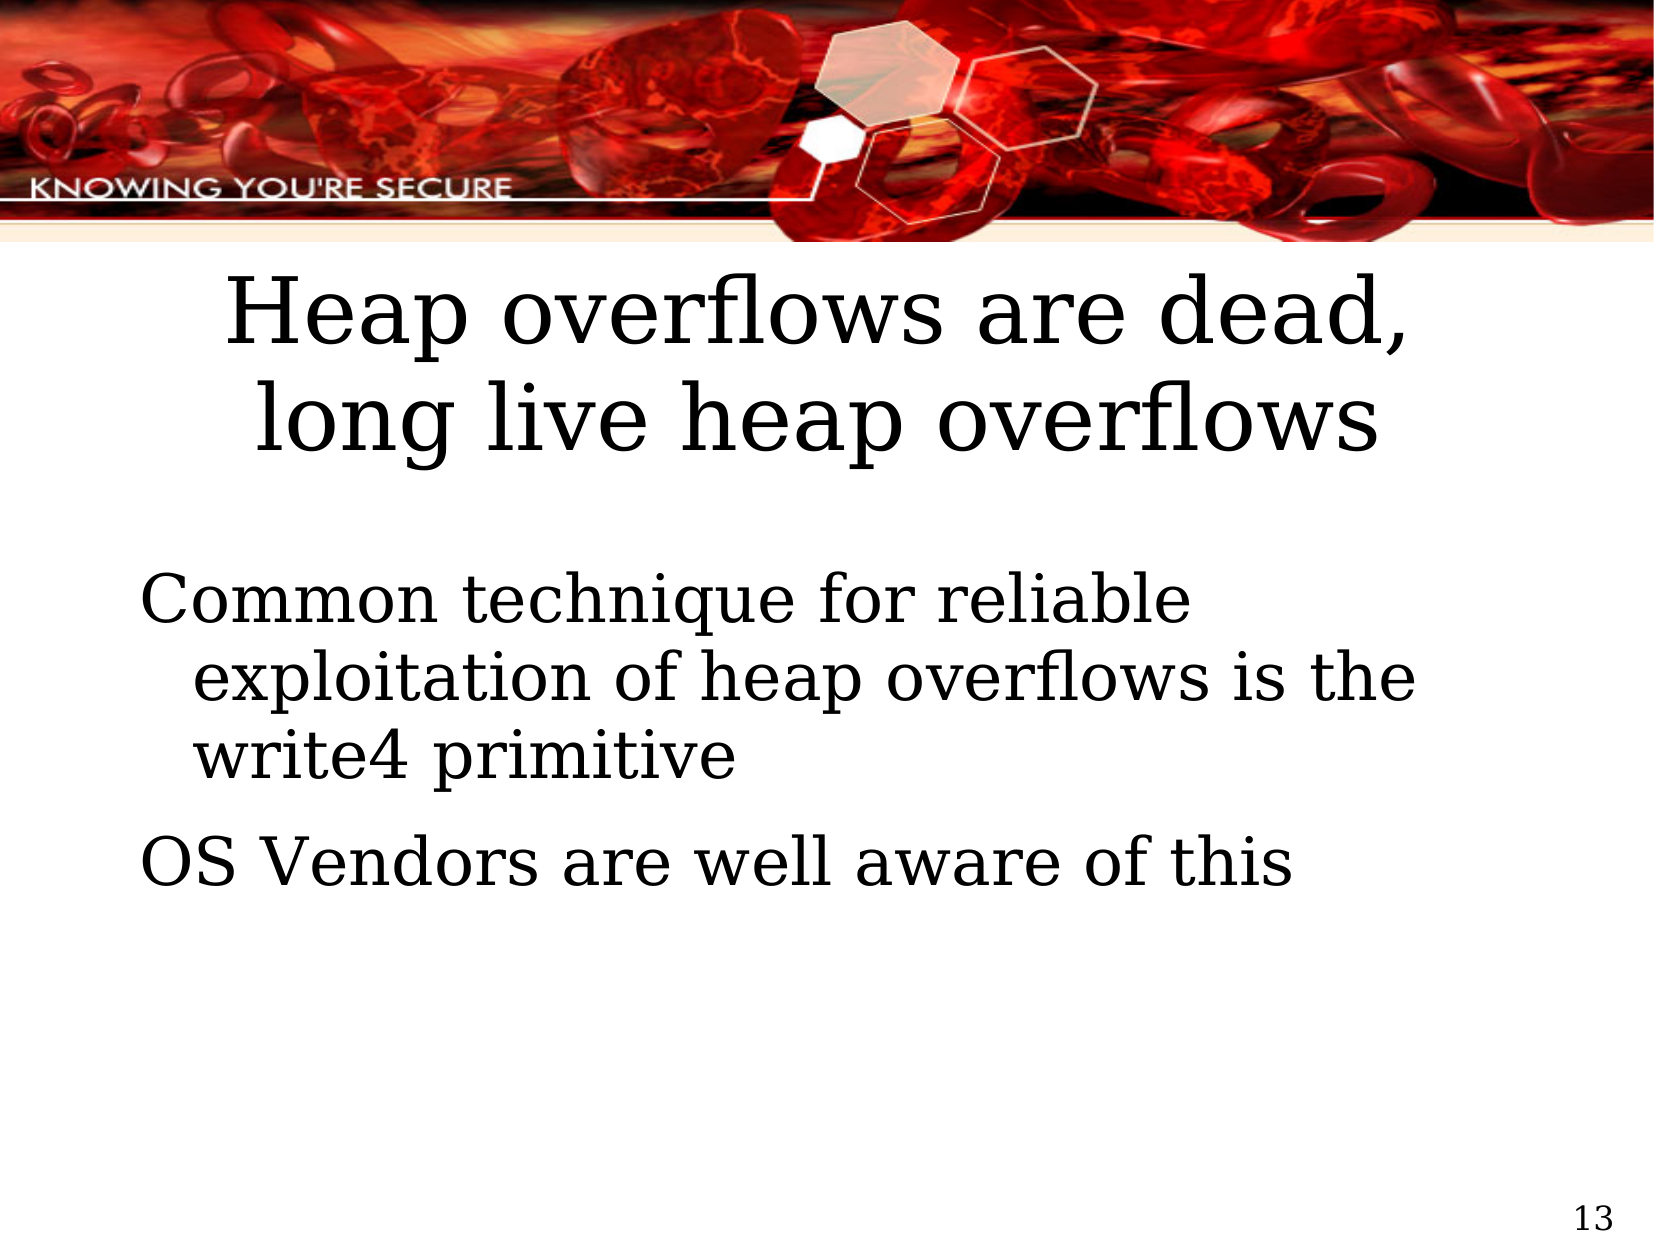

# Heap overflows are dead, long live heap overflows
Common technique for reliable exploitation of heap overflows is the write4 primitive
OS Vendors are well aware of this